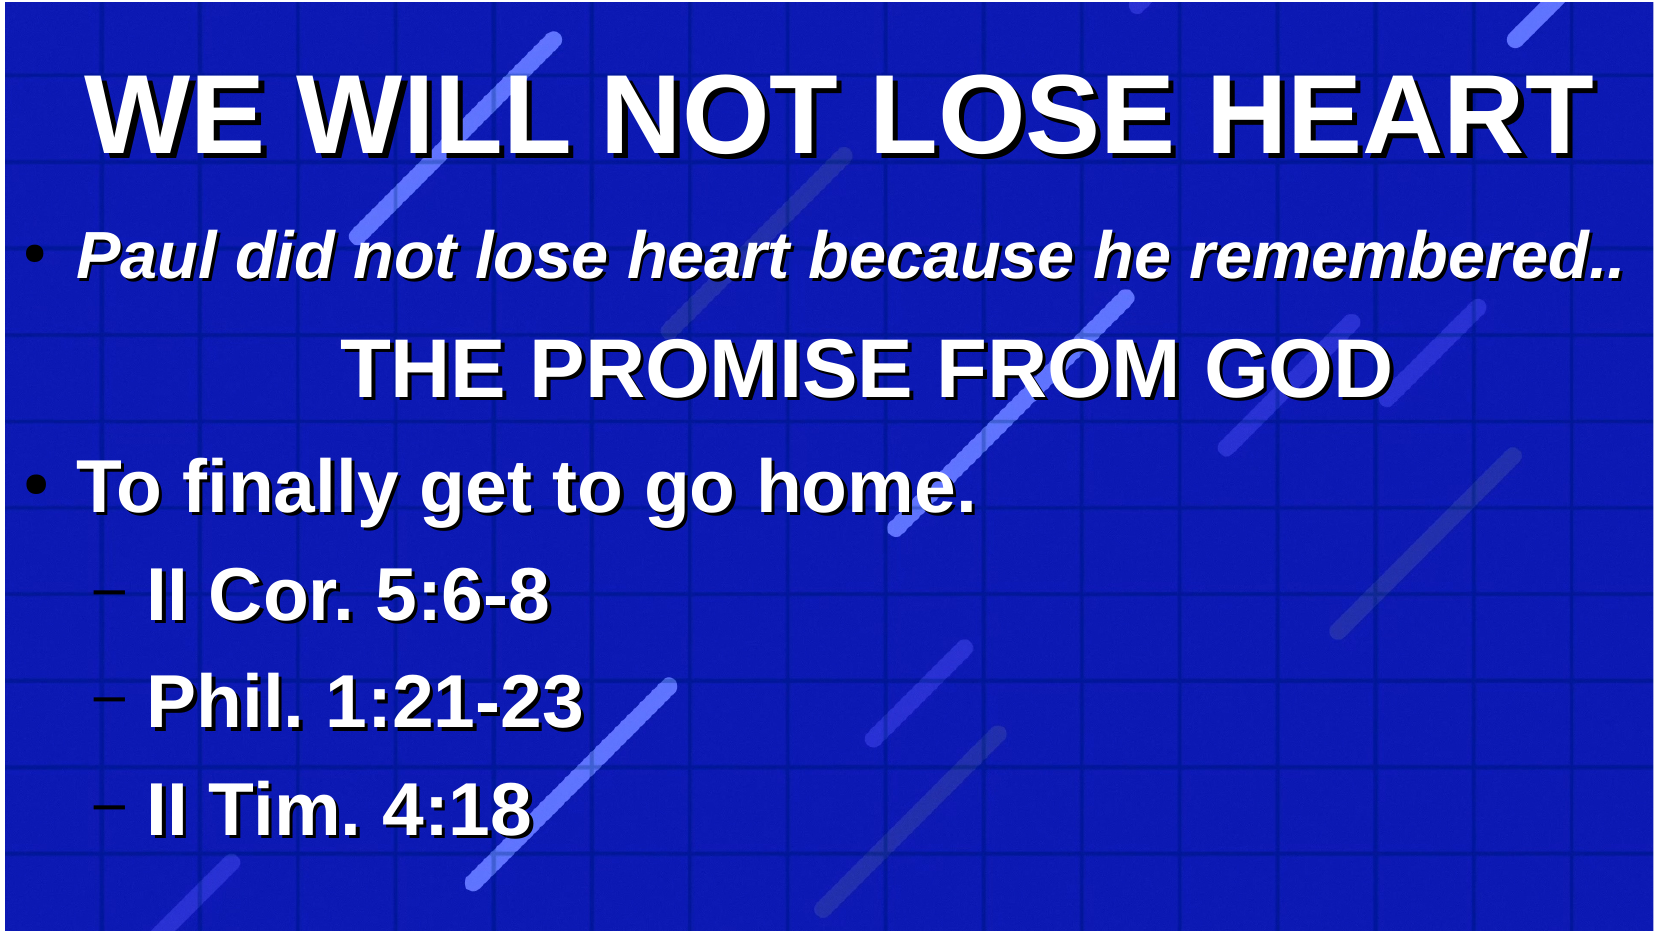

# WE WILL NOT LOSE HEART
Paul did not lose heart because he remembered..
THE PROMISE FROM GOD
To finally get to go home.
II Cor. 5:6-8
Phil. 1:21-23
II Tim. 4:18